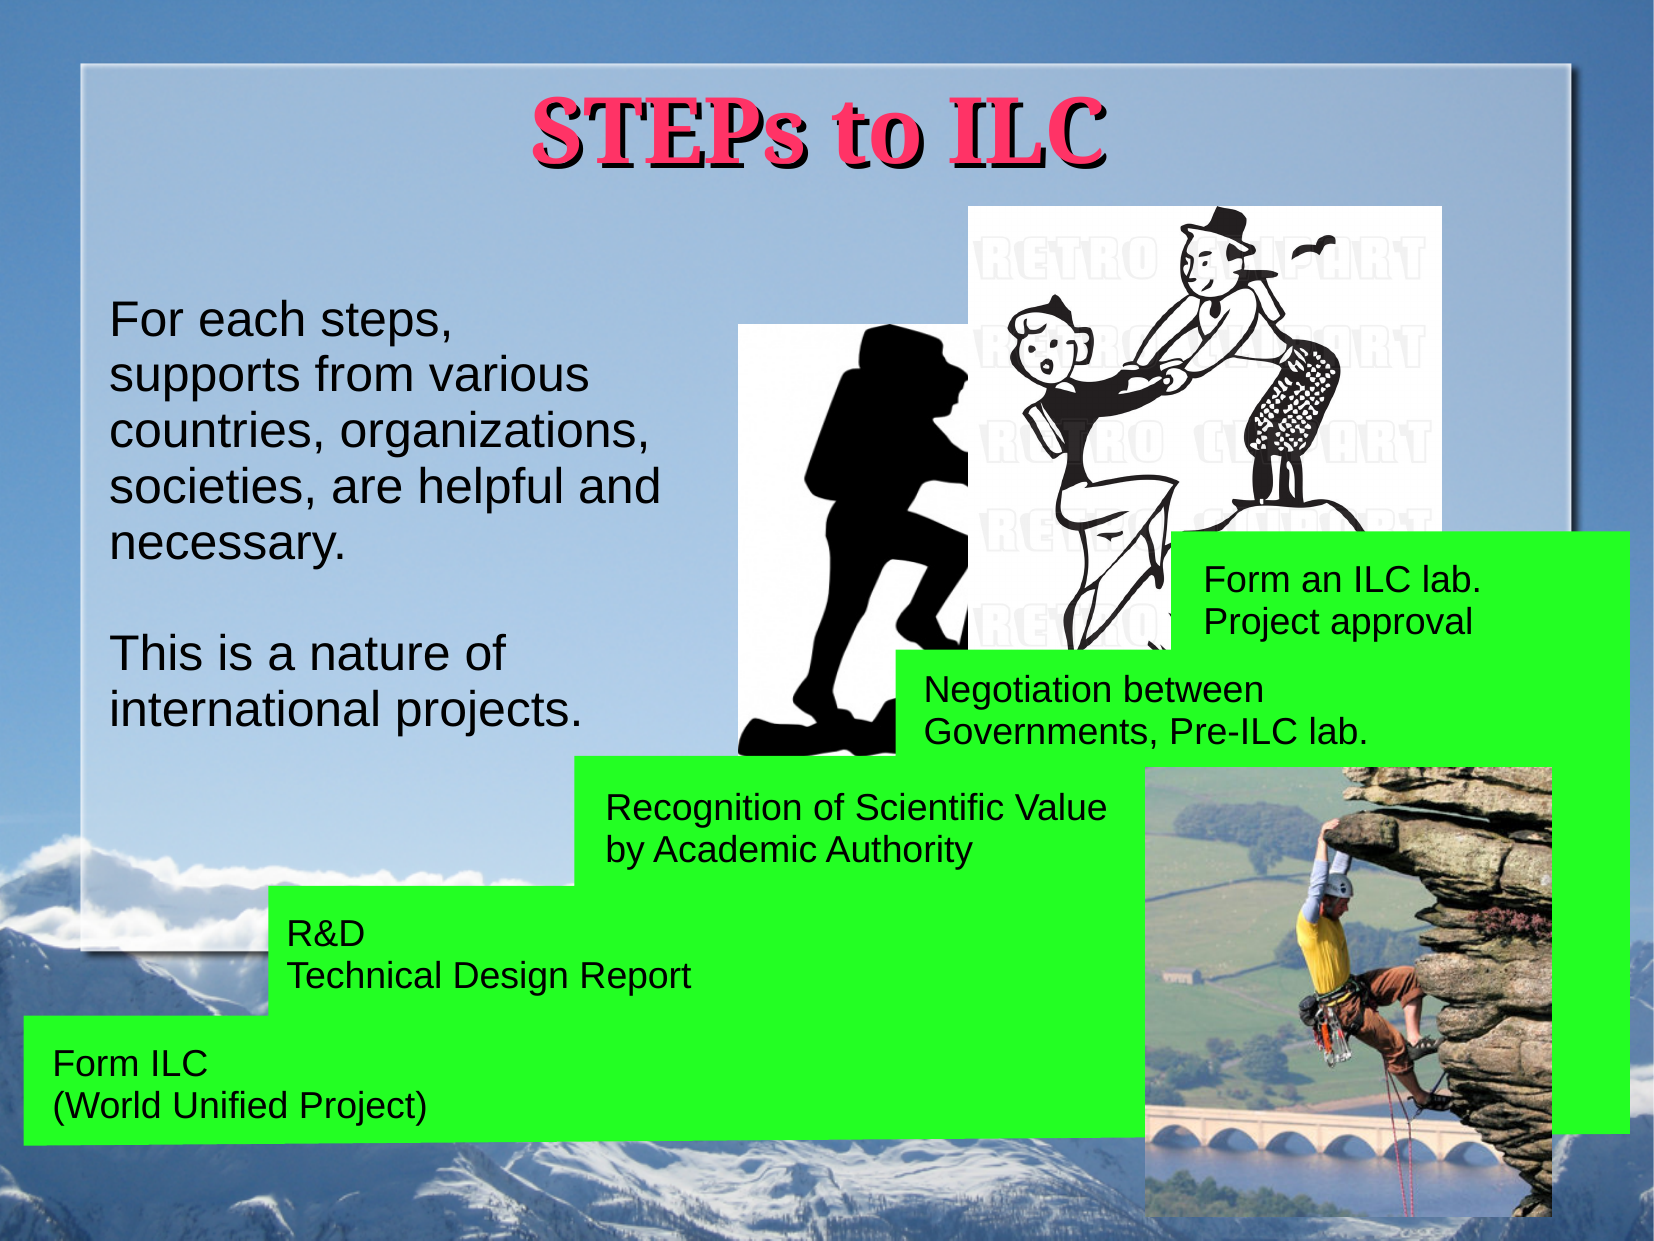

# STEPs to ILC
For each steps, supports from various countries, organizations, societies, are helpful and necessary.
This is a nature of international projects.
Form an ILC lab.
Project approval
Negotiation between
Governments, Pre-ILC lab.
Recognition of Scientific Value
by Academic Authority
R&D
Technical Design Report
Form ILC
(World Unified Project)